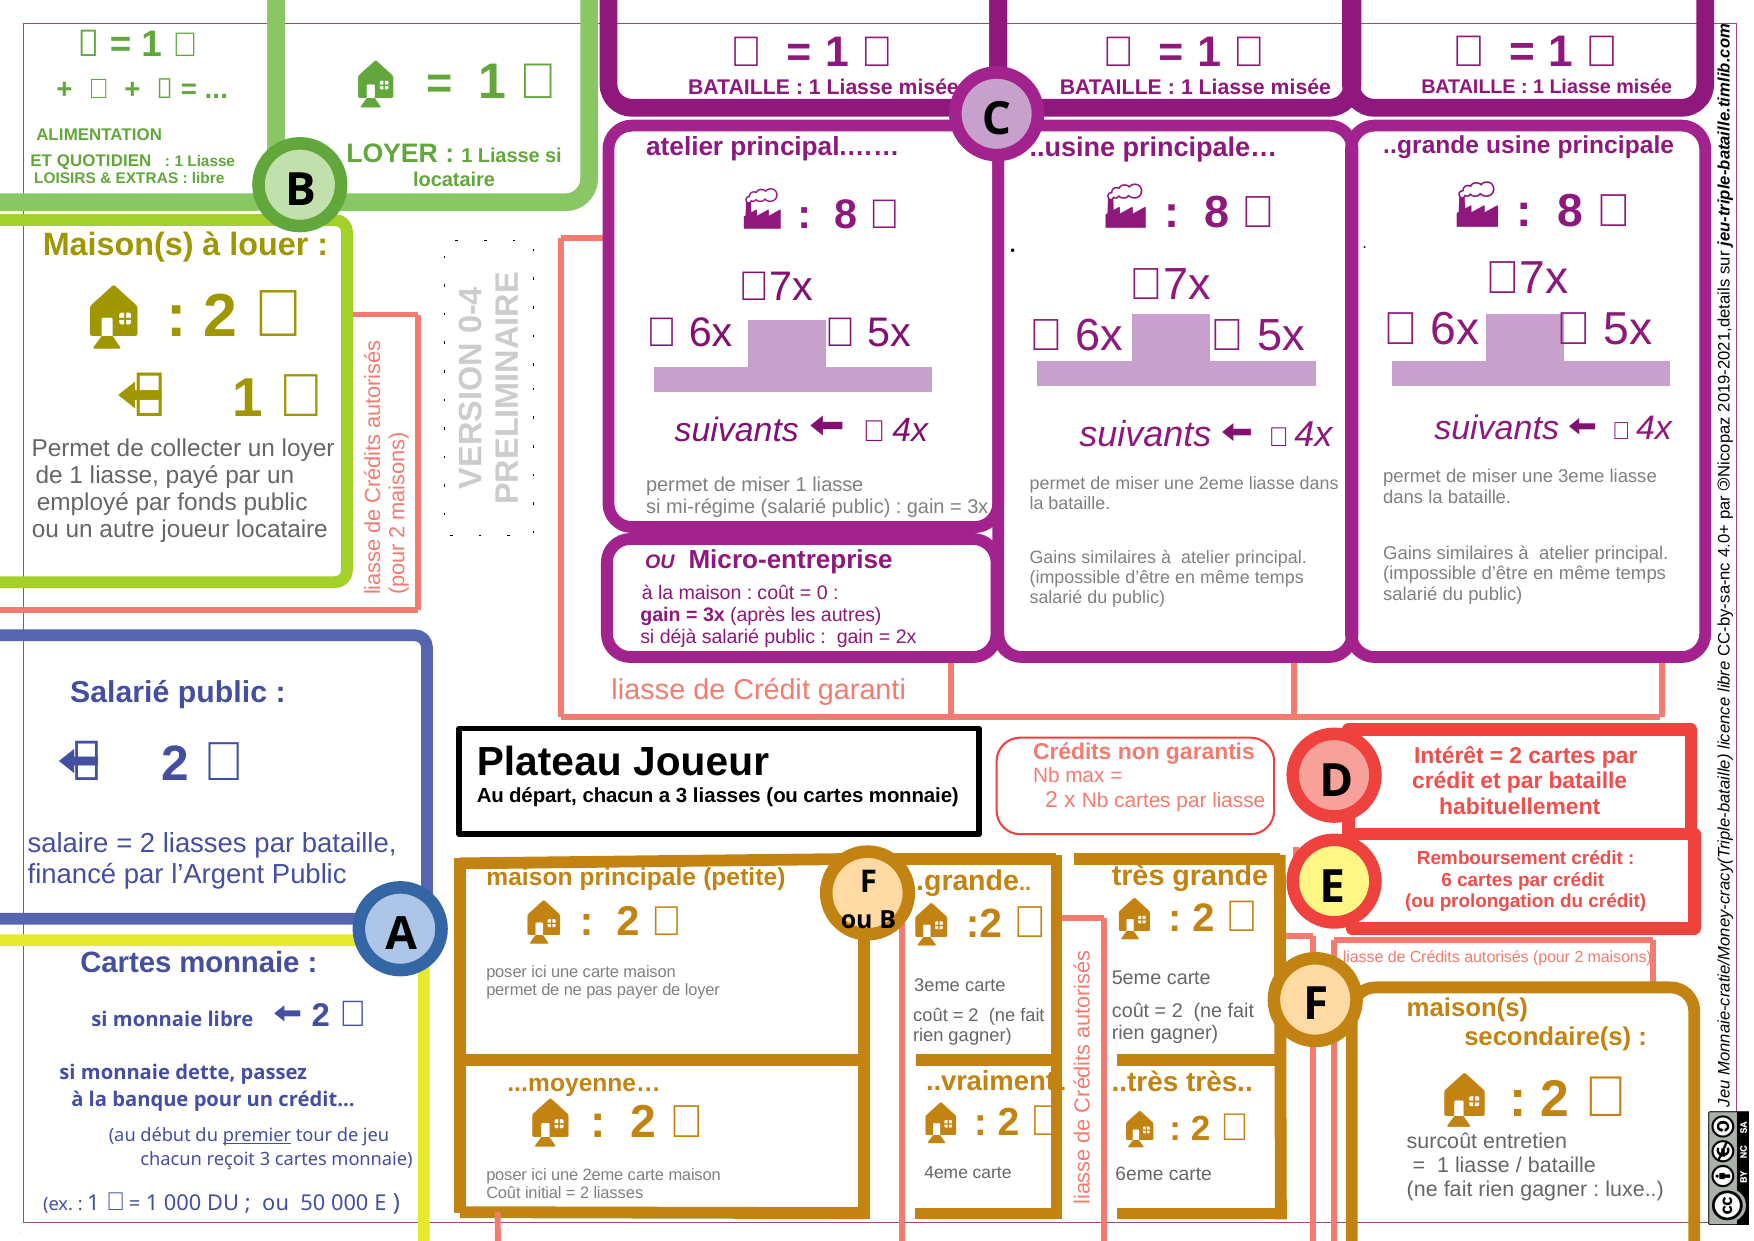

🎩 = 1 💸
BATAILLE : 1 Liasse misée
🎩 = 1 💸
BATAILLE : 1 Liasse misée
🎩 = 1 💸
BATAILLE : 1 Liasse misée
 🥣 = 1 💸
 + 🎁 + 🎾 = ...
 ALIMENTATION
ET QUOTIDIEN  : 1 Liasse
 LOISIRS & EXTRAS : libre
🏠 = 1 💸
LOYER : 1 Liasse si locataire
1 Liasse misée ou
A
A
B
B
C
atelier principal.……
🏭 : 8 💸
 🥇7x
🥈 6x 🥉 5x
 suivants 🠨 🥉 4x
permet de miser 1 liasse
si mi-régime (salarié public) : gain = 3x
..usine principale…
🏭 : 8 💸
 🥇7x
🥈 6x 🥉 5x
 suivants 🠨 🥉 4x
permet de miser une 2eme liasse dans la bataille.
Gains similaires à atelier principal.
(impossible d’être en même temps salarié du public)
..grande usine principale
🏭 : 8 💸
 🥇7x
🥈 6x 🥉 5x
 suivants 🠨 🥉 4x
permet de miser une 3eme liasse dans la bataille.
Gains similaires à atelier principal.
(impossible d’être en même temps salarié du public)
B
C
 Maison(s) à louer :
🏠 : 2 💸
🤝 🠨 1 💸
Permet de collecter un loyer
de 1 liasse, payé par un
employé par fonds public
ou un autre joueur locataire
D
VERSION 0-4
PRELIMINAIRE
liasse de Crédits autorisés (pour 2 maisons)
E
cartes monnaie, par lot de 6
chaque lot de 6 c permet de garantir un crédit.
Début partie : 6 c
# OU Micro-entreprise
 à la maison : coût = 0 :
gain = 3x (après les autres)
si déjà salarié public : gain = 2x
F
 Salarié public :
 🤝 🠨 2 💸
salaire = 2 liasses par bataille,
financé par l’Argent Public
liasse de Crédit garanti
Plateau Joueur
Au départ, chacun a 3 liasses (ou cartes monnaie)
 Intérêt = 2 cartes par crédit et par bataille habituellement
Crédits non garantis
Nb max =
 2 x Nb cartes par liasse
D
 Remboursement crédit :
6 cartes par crédit
 (ou prolongation du crédit)
E
 F ou B
très grande
🏠 : 2 💸
5eme carte
coût = 2 (ne fait rien gagner)
maison principale (petite)
 🏠 : 2 💸
poser ici une carte maison
permet de ne pas payer de loyer
 ...moyenne…
 🏠 : 2 💸
poser ici une 2eme carte maison 
Coût initial = 2 liasses
..grande..
🏠 :2 💸
 3eme carte
 coût = 2 (ne fait
 rien gagner)
A
 Cartes monnaie :
si monnaie libre 🠨 2 💸
si monnaie dette, passez
à la banque pour un crédit…
(au début du premier tour de jeu
chacun reçoit 3 cartes monnaie)
(ex. : 1 💸 = 1 000 DU ; ou 50 000 E )
liasse de Crédits autorisés (pour 2 maisons)
F
maison(s)
 secondaire(s) :
 🏠 : 2 💸
surcoût entretien
 = 1 liasse / bataille
(ne fait rien gagner : luxe..)
liasse de Crédits autorisés
 ..vraiment..
🏠 : 2 💸
 4eme carte
 ..très très..
 🏠 : 2 💸
 6eme carte
Grande..
 🏠 : 2 💸
4eme carte coût = 2
 .
 maison(s) secondaire(s) :
surcoût d’entretien
 par maison
 = 1 liasse / bataille
(ne fait rien gagner : le luxe..)
Coût = 2 liasses,
revente = 1 liasses
 très..
5eme carte
coût = 2
(pas de surcoût régulier)
liasse de Crédit autorisé
 liasse de Crédit autorisé, garanti par maison
 très..
6eme carte
coût = 2
Crédit autorisé (garanti par monnaie)